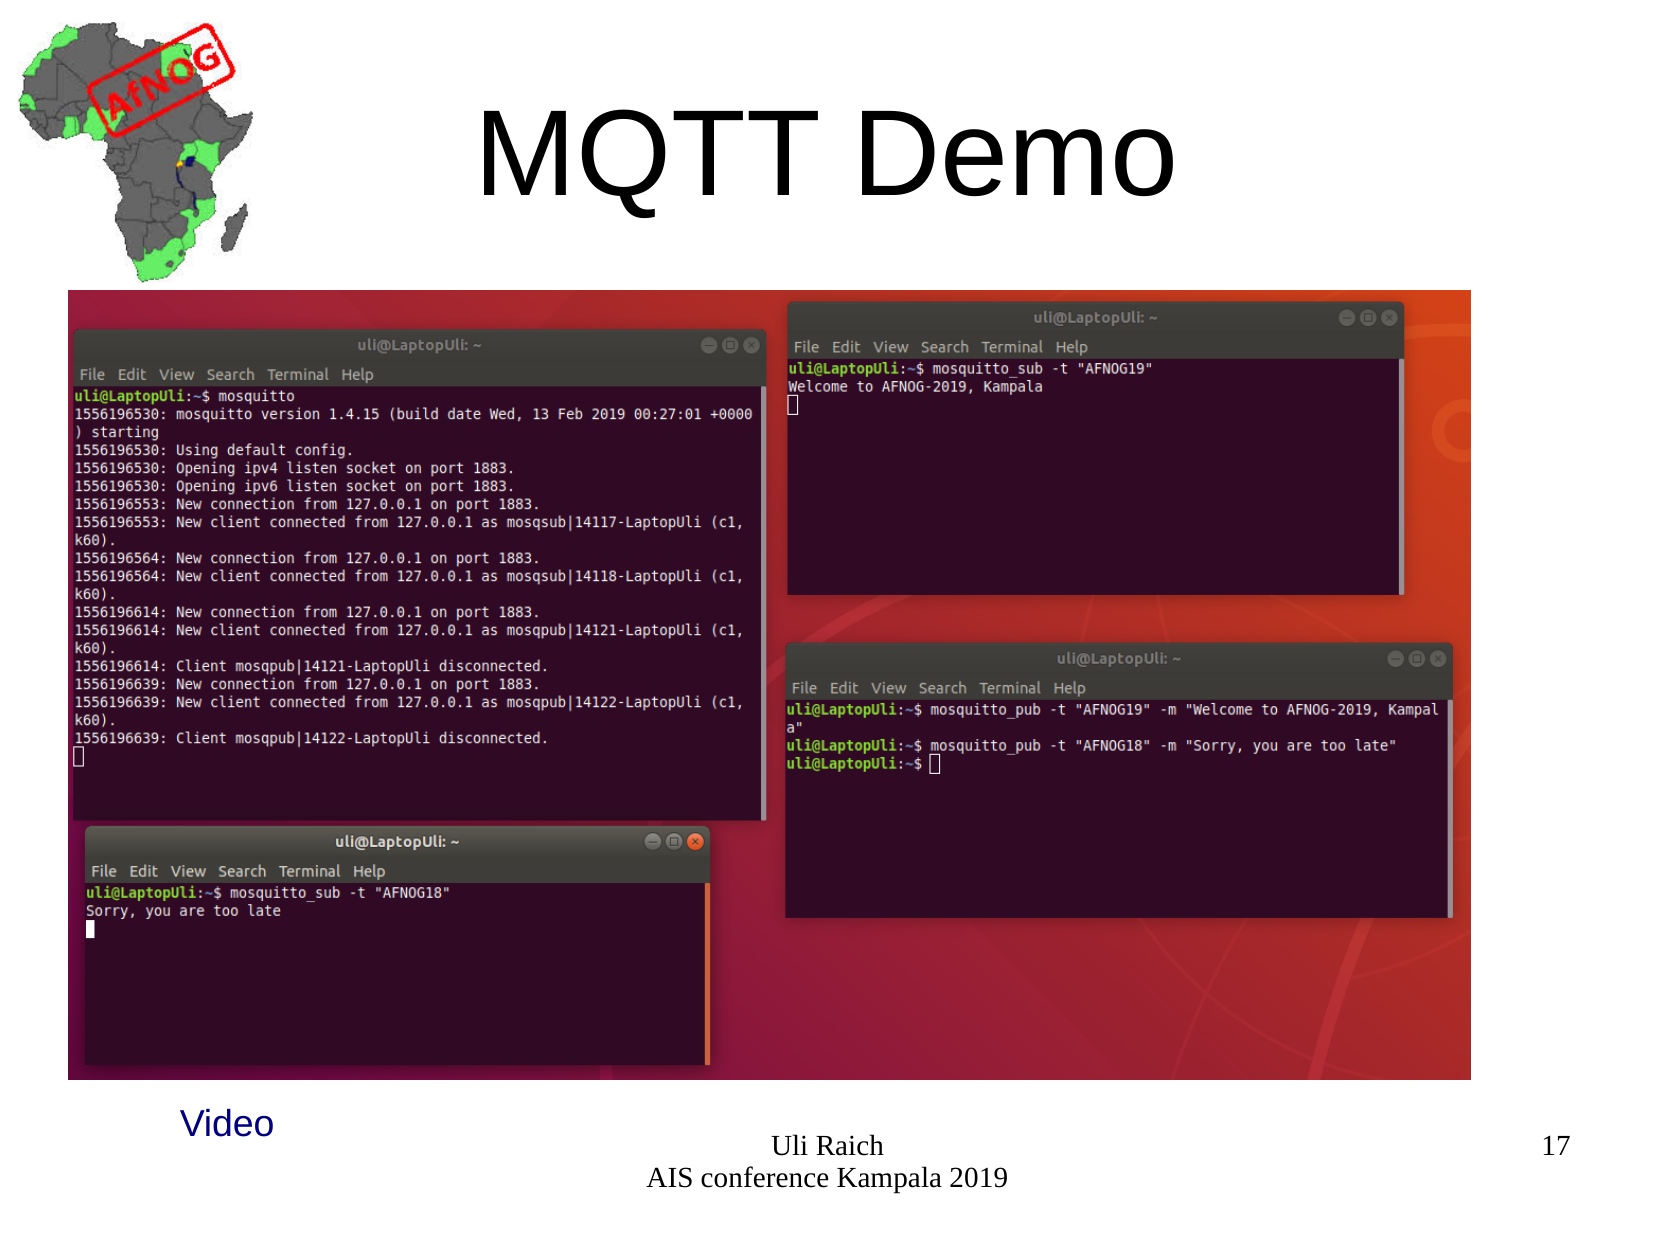

# MQTT Demo
Video
Uli Raich AIS conference Kampala 2019
17